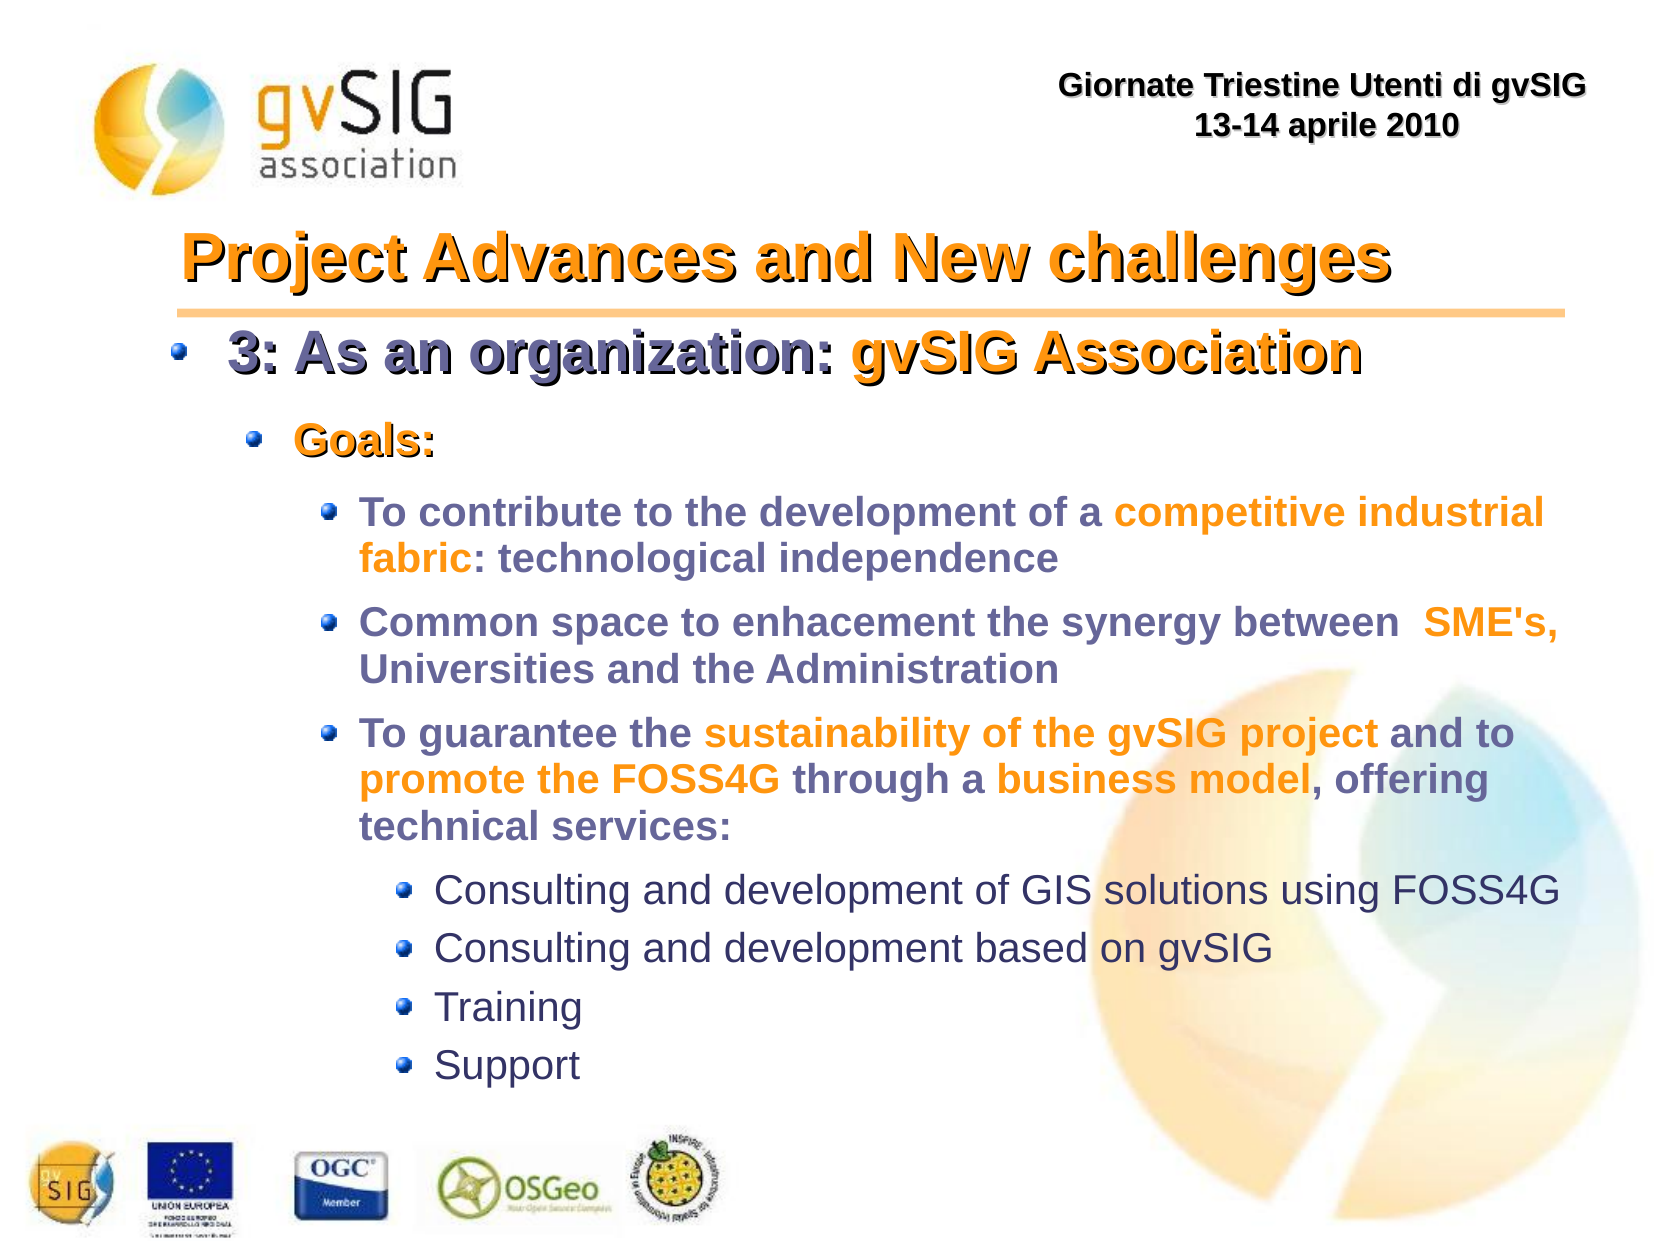

Project Advances and New challenges
# 3: As an organization: gvSIG Association
Goals:
To contribute to the development of a competitive industrial fabric: technological independence
Common space to enhacement the synergy between SME's, Universities and the Administration
To guarantee the sustainability of the gvSIG project and to promote the FOSS4G through a business model, offering technical services:
Consulting and development of GIS solutions using FOSS4G
Consulting and development based on gvSIG
Training
Support